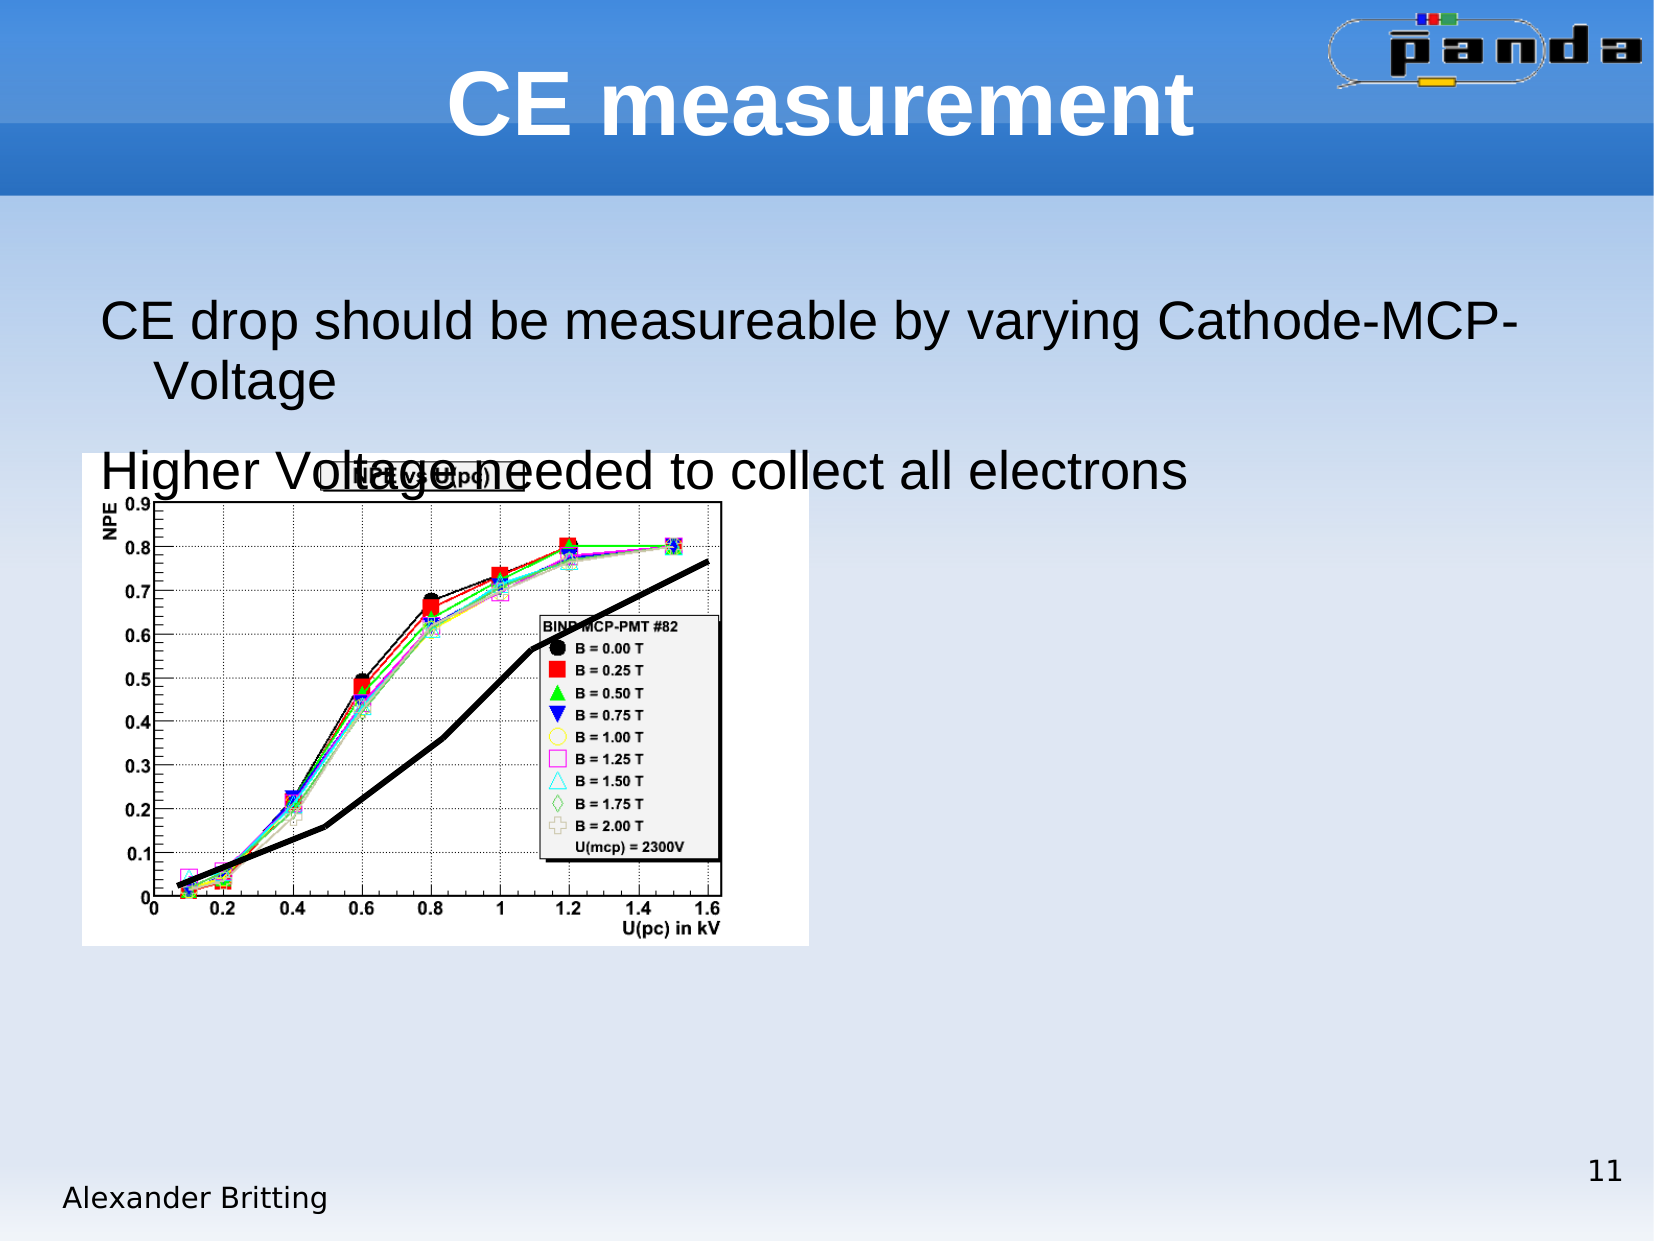

# CE measurement
CE drop should be measureable by varying Cathode-MCP-Voltage
Higher Voltage needed to collect all electrons
11
Alexander Britting